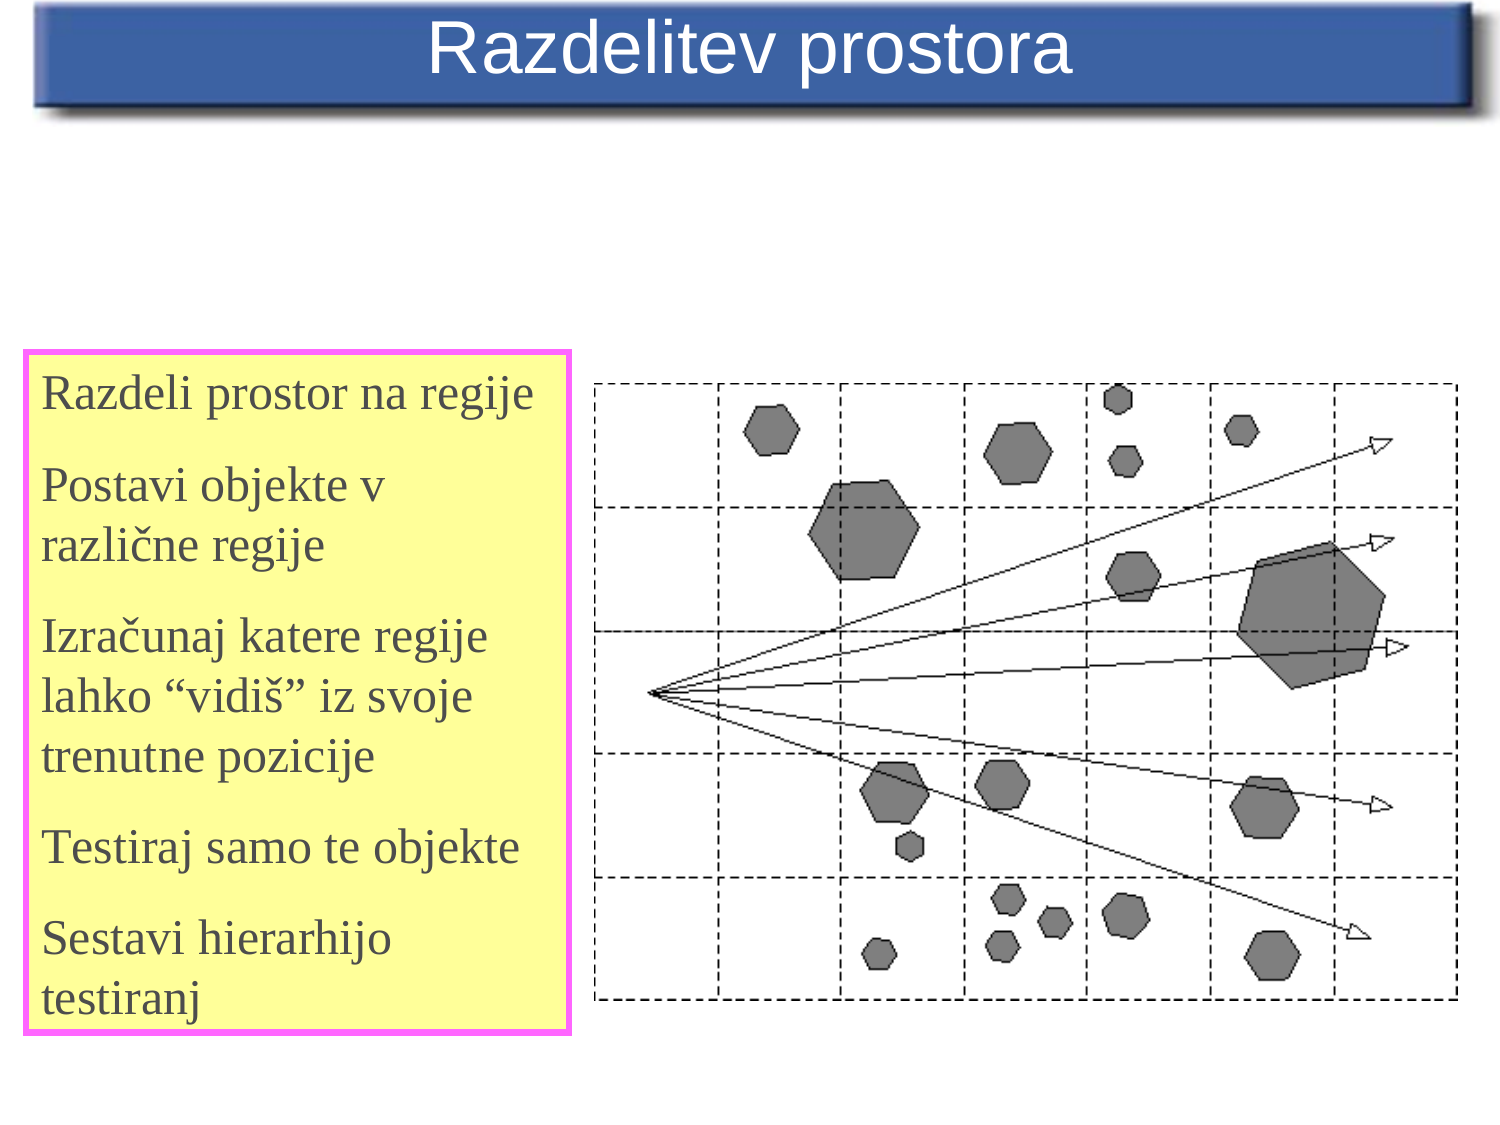

# Razdelitev prostora
Razdeli prostor na regije
Postavi objekte v različne regije
Izračunaj katere regije lahko “vidiš” iz svoje trenutne pozicije
Testiraj samo te objekte
Sestavi hierarhijo testiranj